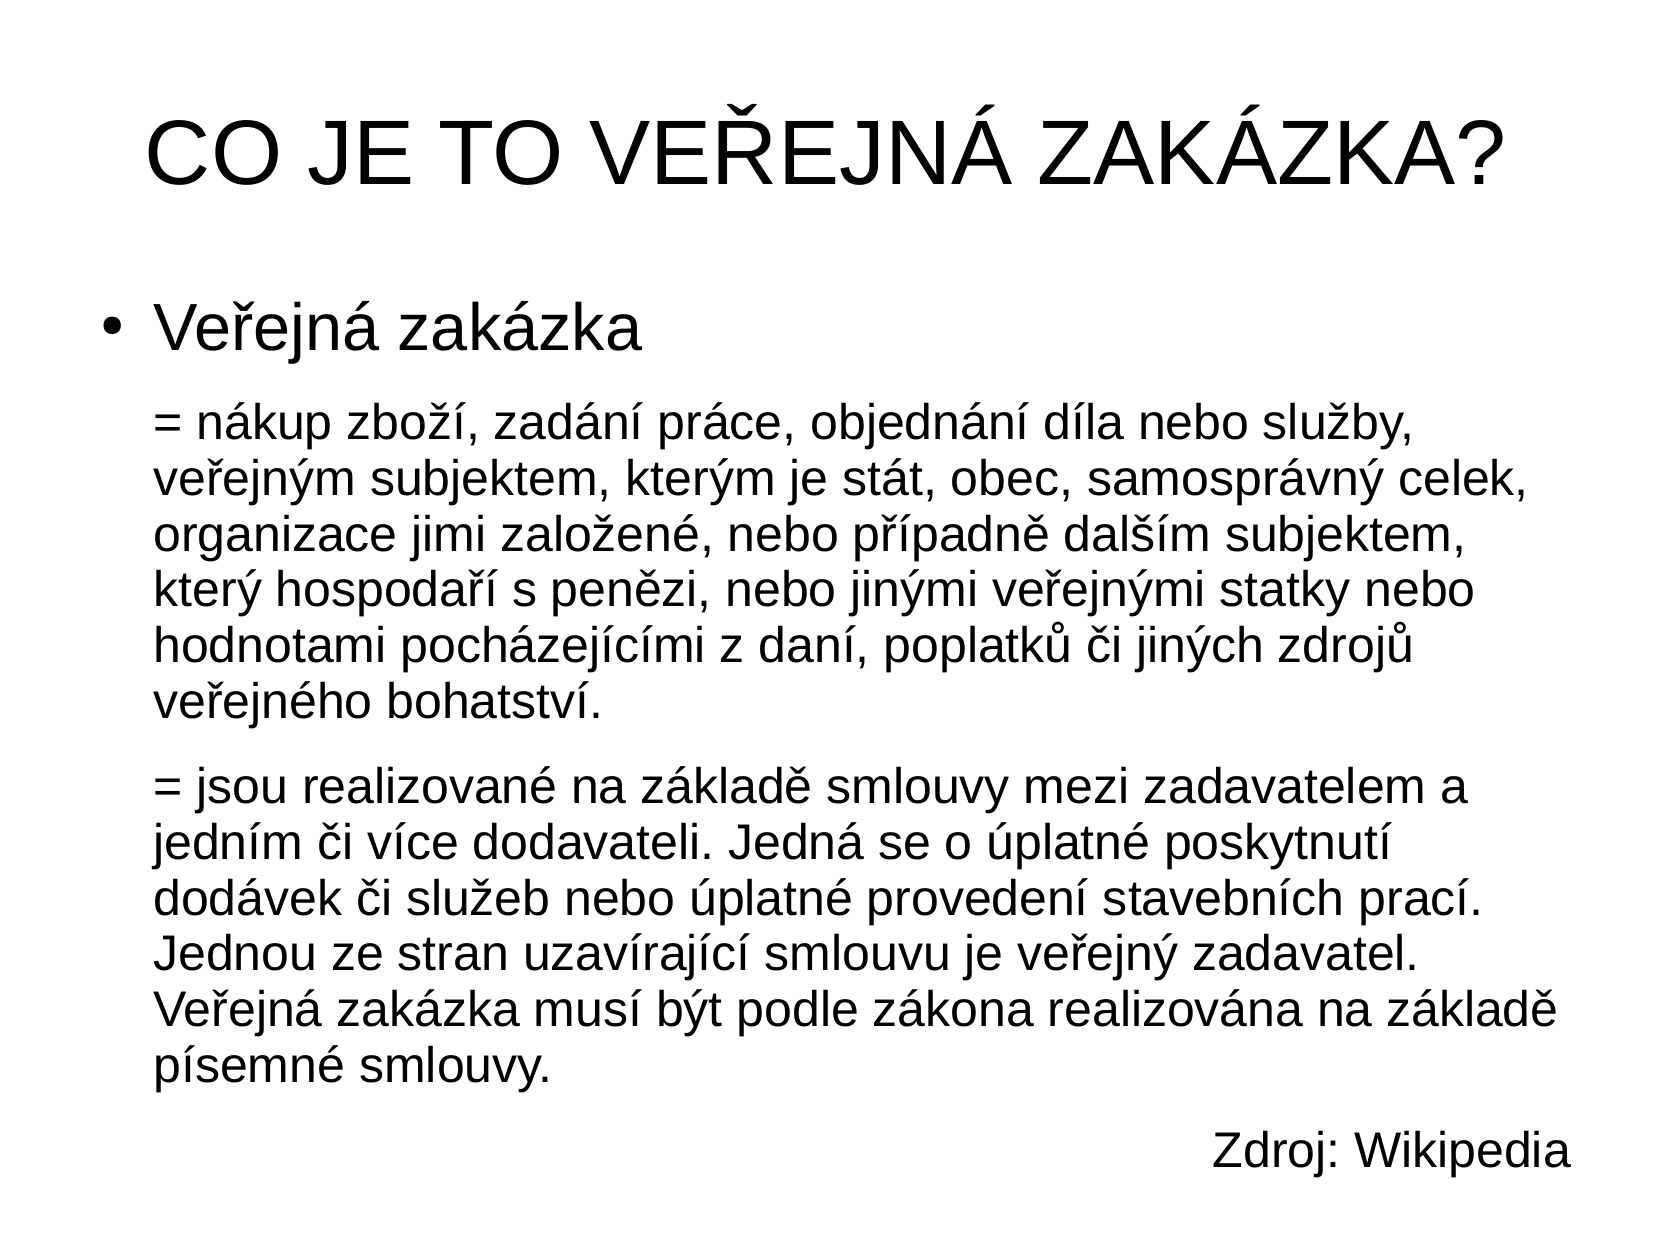

# CO JE TO VEŘEJNÁ ZAKÁZKA?
Veřejná zakázka
= nákup zboží, zadání práce, objednání díla nebo služby, veřejným subjektem, kterým je stát, obec, samosprávný celek, organizace jimi založené, nebo případně dalším subjektem, který hospodaří s penězi, nebo jinými veřejnými statky nebo hodnotami pocházejícími z daní, poplatků či jiných zdrojů veřejného bohatství.
= jsou realizované na základě smlouvy mezi zadavatelem a jedním či více dodavateli. Jedná se o úplatné poskytnutí dodávek či služeb nebo úplatné provedení stavebních prací. Jednou ze stran uzavírající smlouvu je veřejný zadavatel. Veřejná zakázka musí být podle zákona realizována na základě písemné smlouvy.
Zdroj: Wikipedia